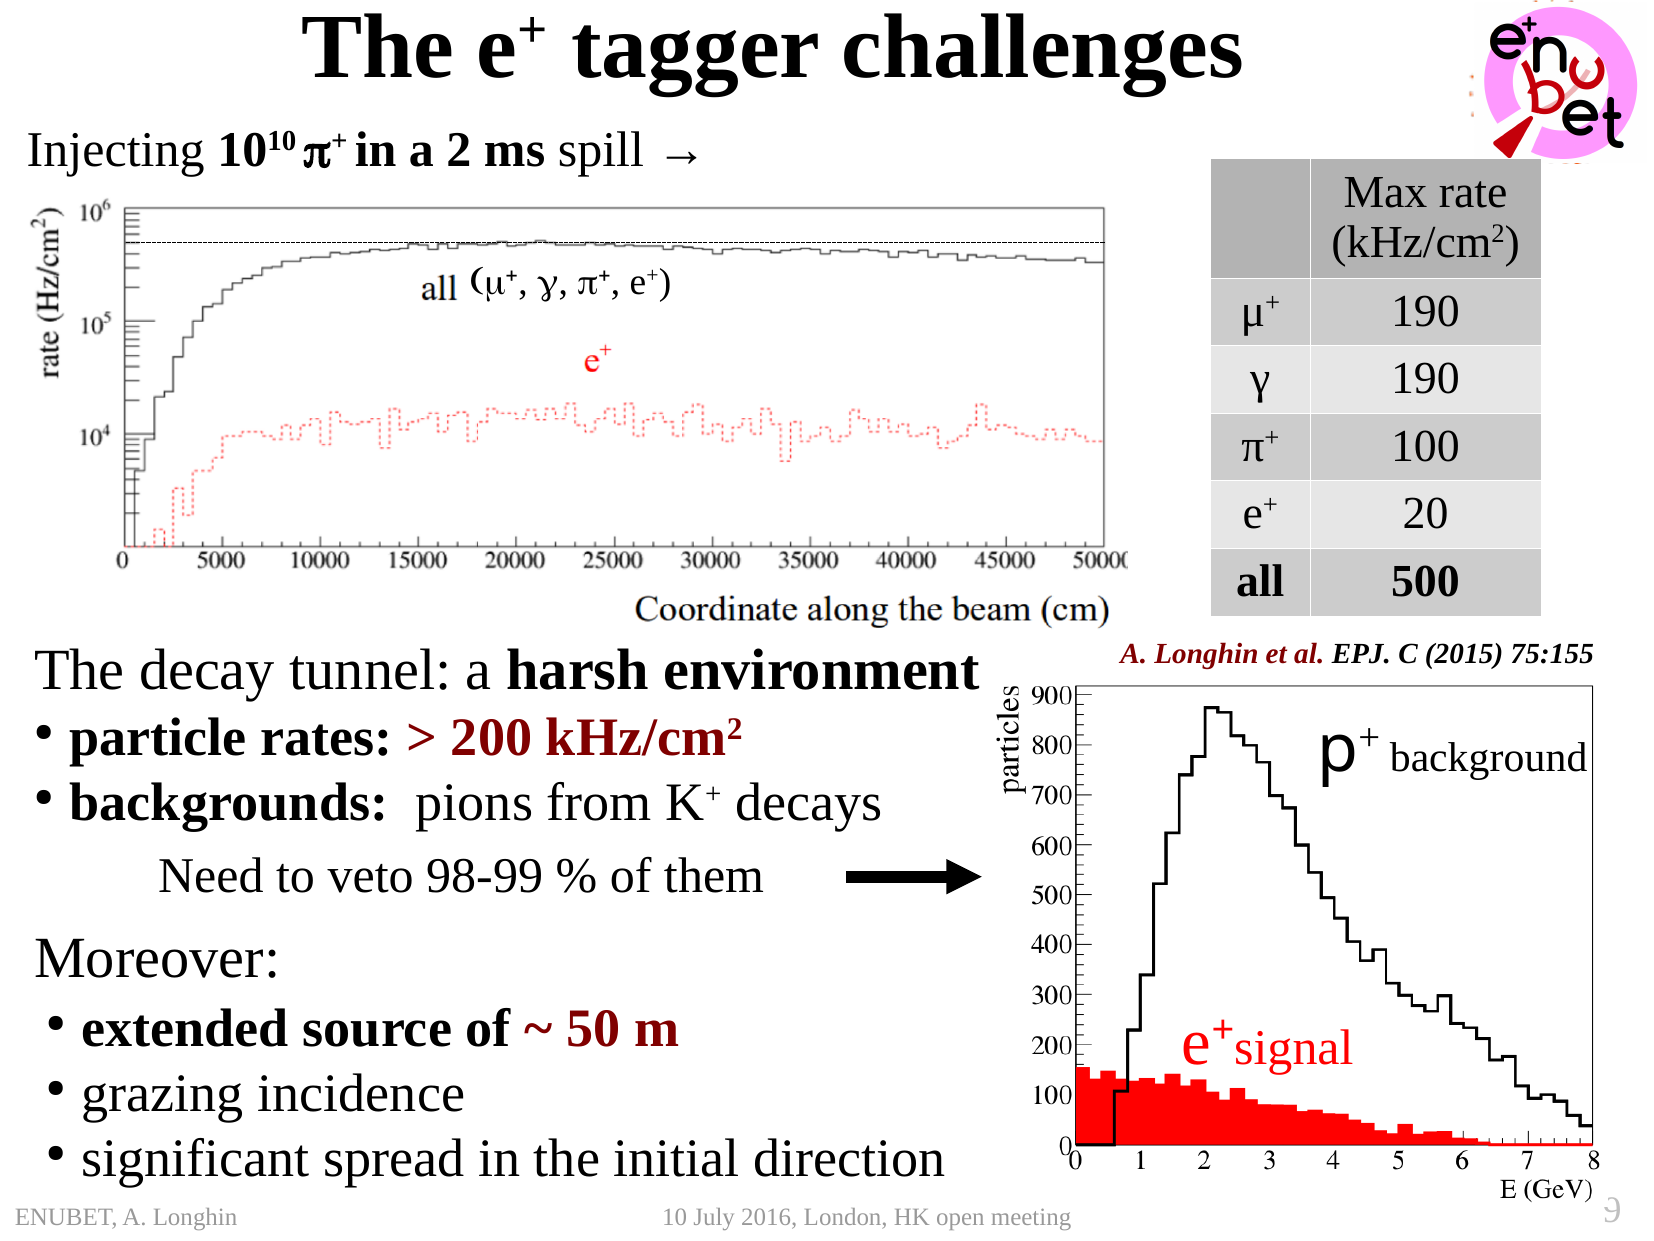

The e+ tagger challenges
Injecting 1010 p+ in a 2 ms spill →
| | Max rate (kHz/cm2) |
| --- | --- |
| μ+ | 190 |
| γ | 190 |
| π+ | 100 |
| e+ | 20 |
| all | 500 |
(m+, g, p+, e+)
The decay tunnel: a harsh environment
particle rates: > 200 kHz/cm2
backgrounds: pions from K+ decays
A. Longhin et al. EPJ. C (2015) 75:155
p+ background
Need to veto 98-99 % of them
Moreover:
extended source of ~ 50 m
grazing incidence
significant spread in the initial direction
e+signal